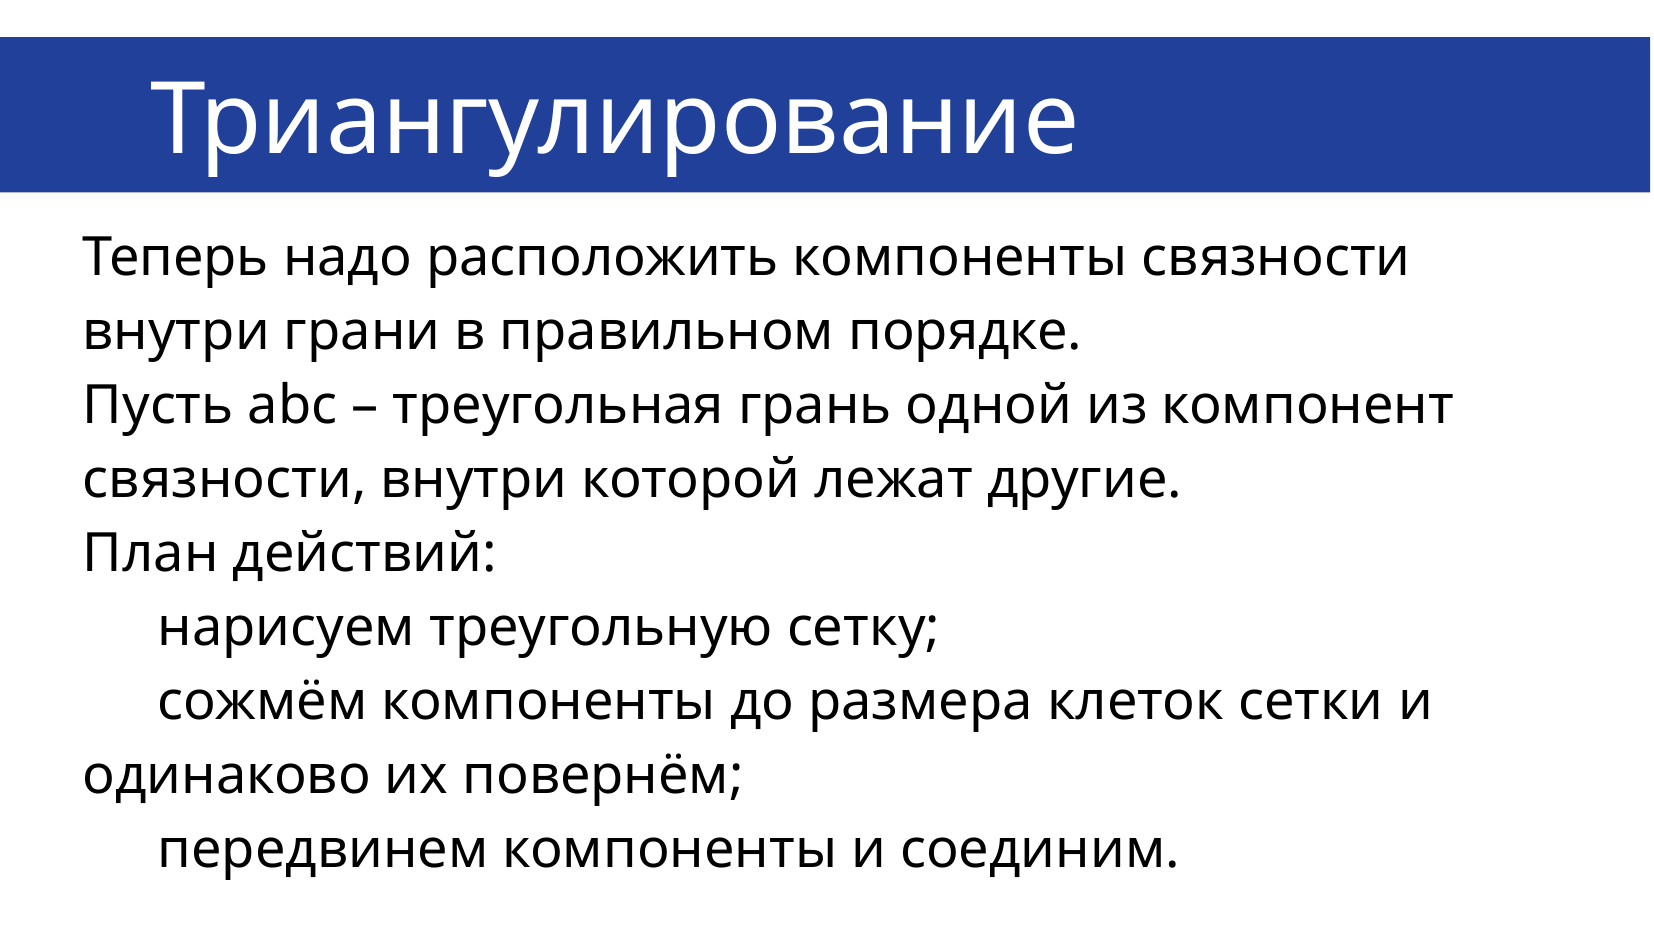

# Триангулирование
Теперь надо расположить компоненты связности внутри грани в правильном порядке.
Пусть abc – треугольная грань одной из компонент связности, внутри которой лежат другие.
План действий:
	нарисуем треугольную сетку;
	сожмём компоненты до размера клеток сетки и одинаково их повернём;
	передвинем компоненты и соединим.